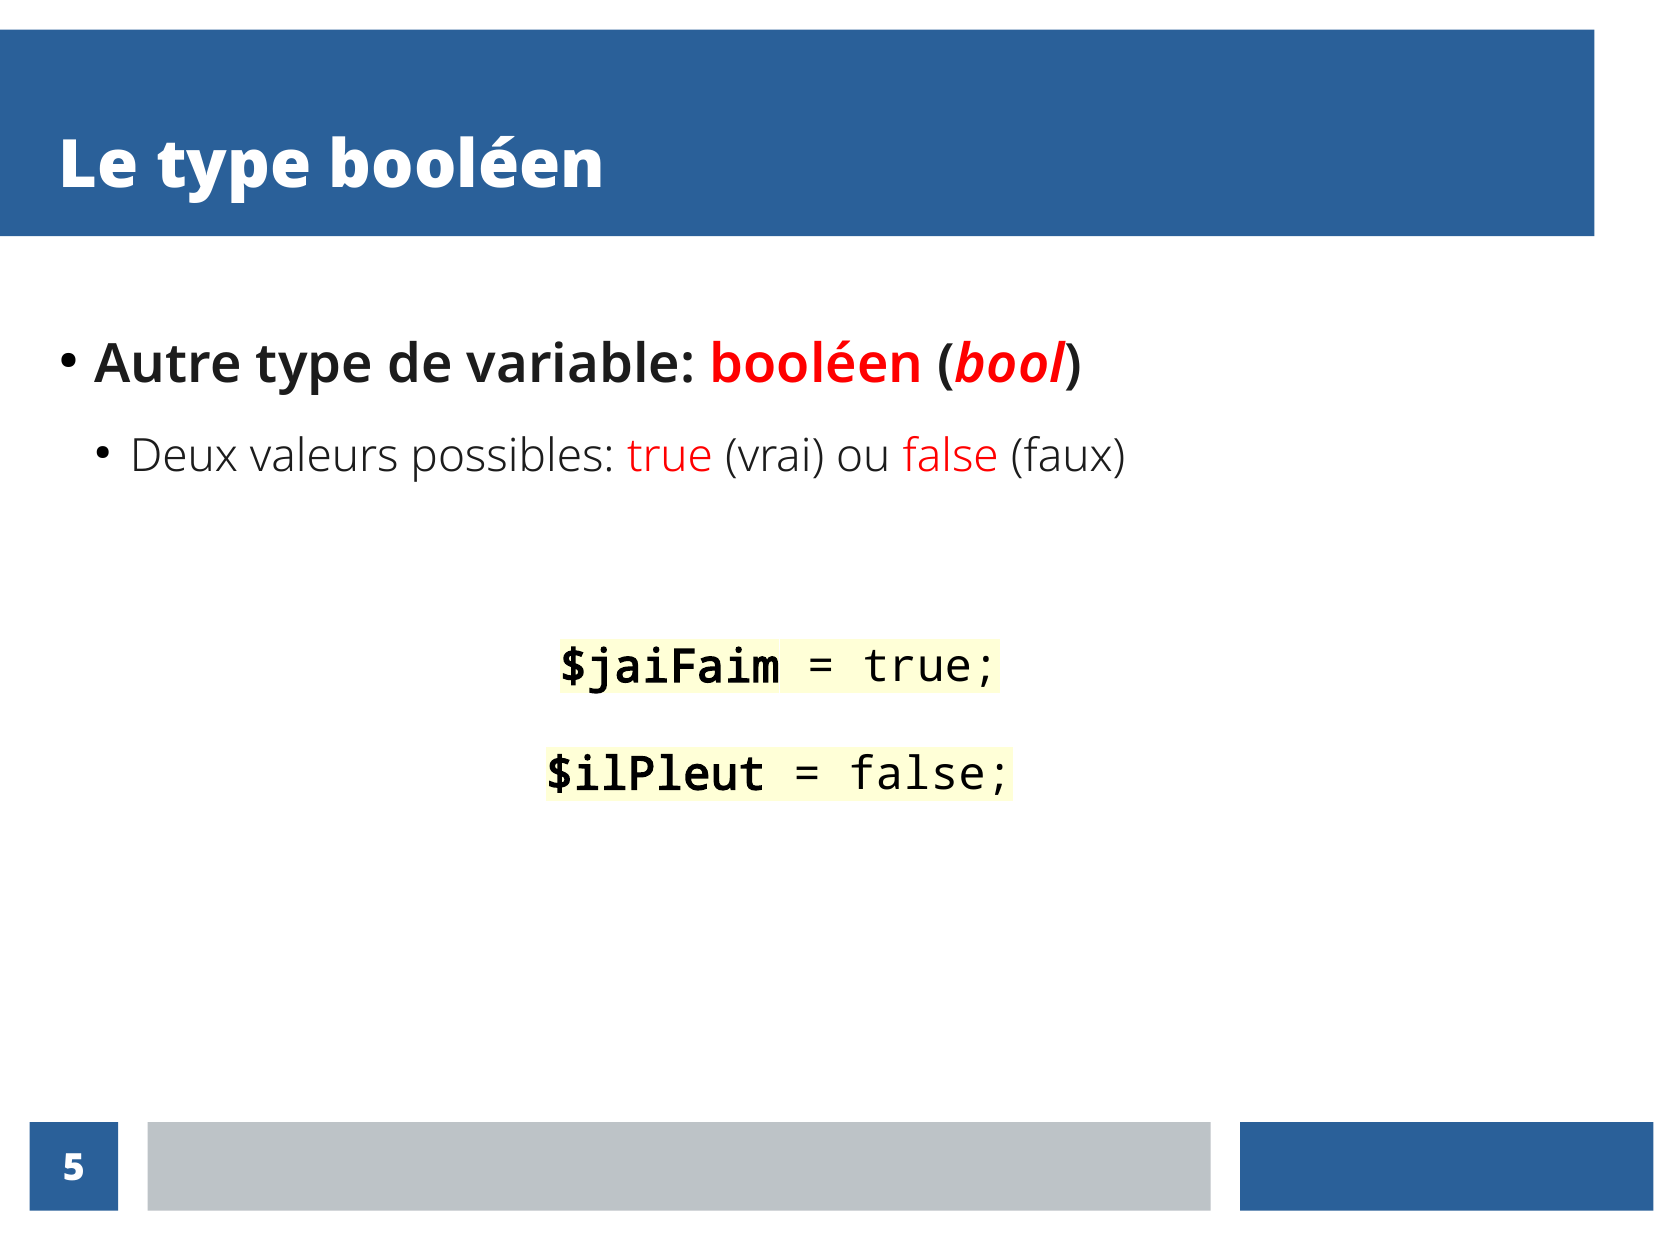

# Le type booléen
Autre type de variable: booléen (bool)
Deux valeurs possibles: true (vrai) ou false (faux)
$jaiFaim = true;
$ilPleut = false;
5